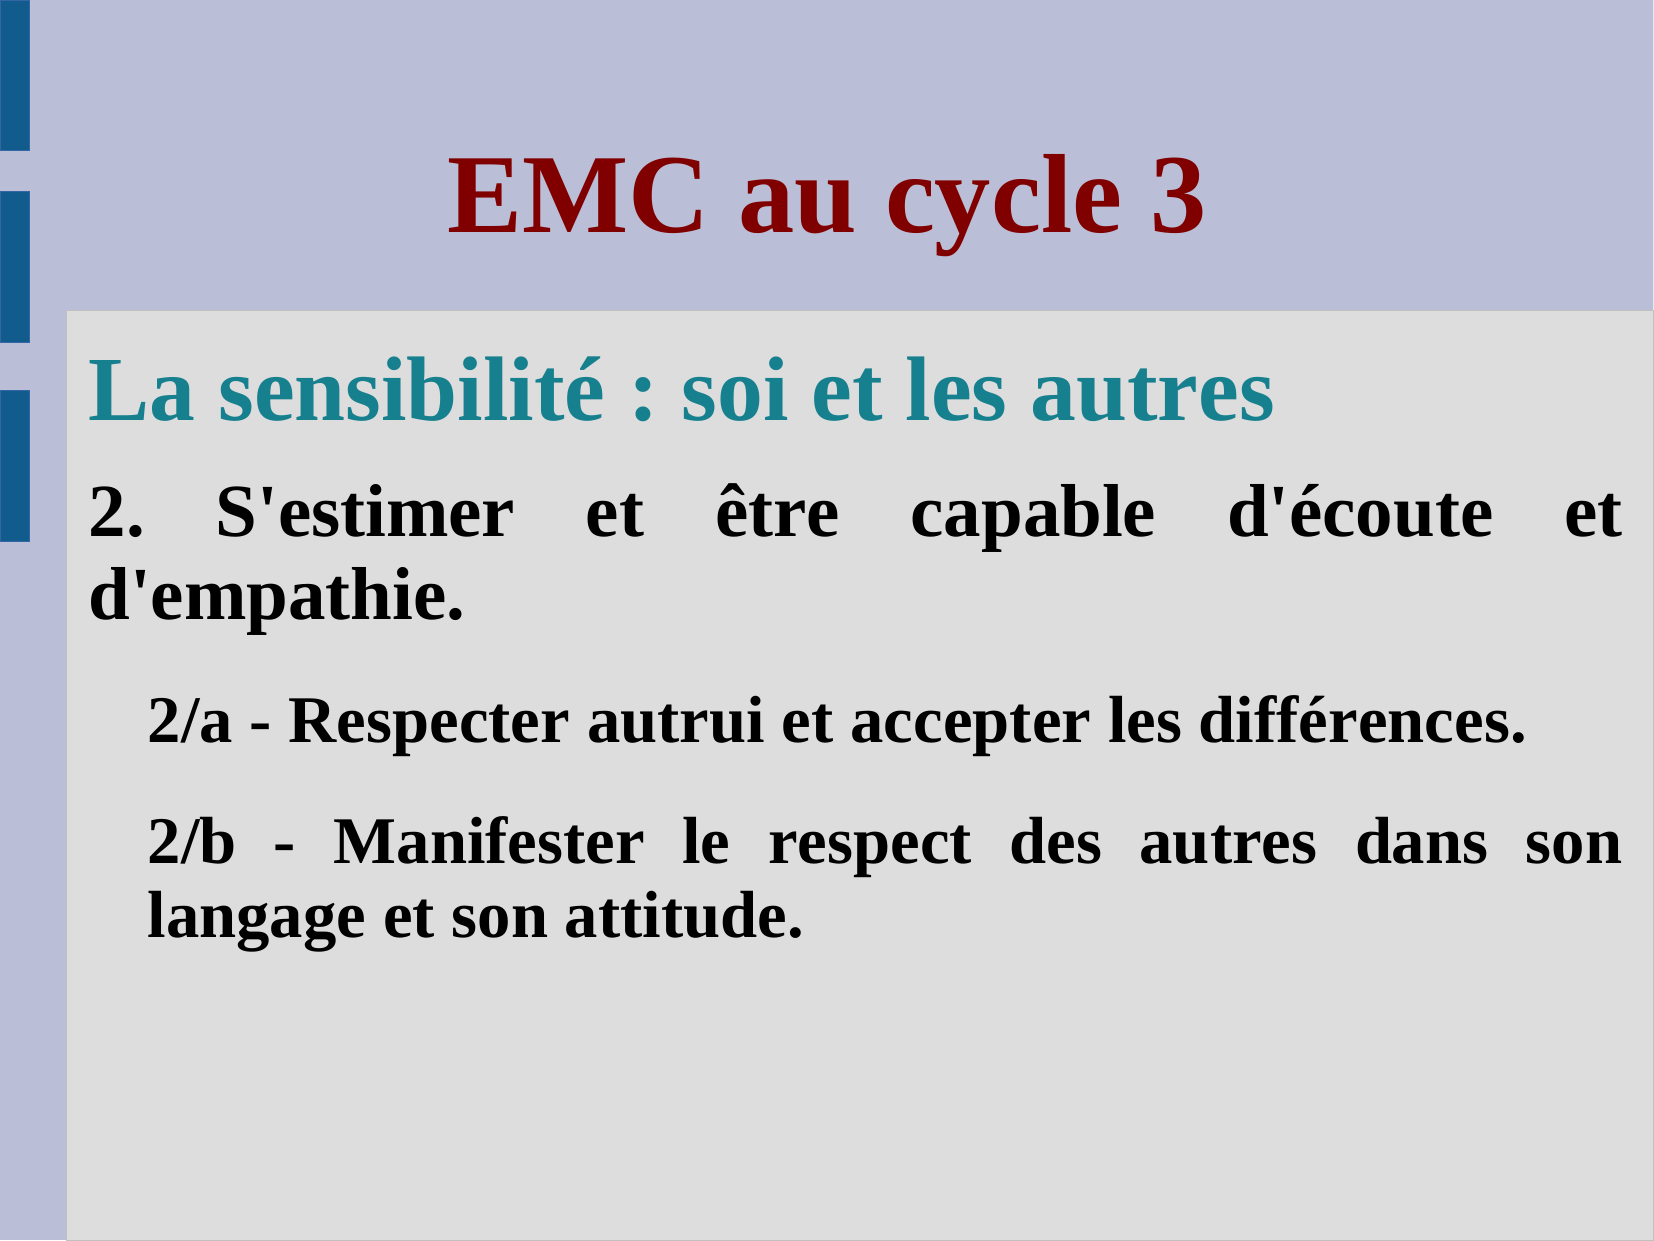

# EMC au cycle 3
La sensibilité : soi et les autres
2. S'estimer et être capable d'écoute et d'empathie.
2/a - Respecter autrui et accepter les différences.
2/b - Manifester le respect des autres dans son langage et son attitude.